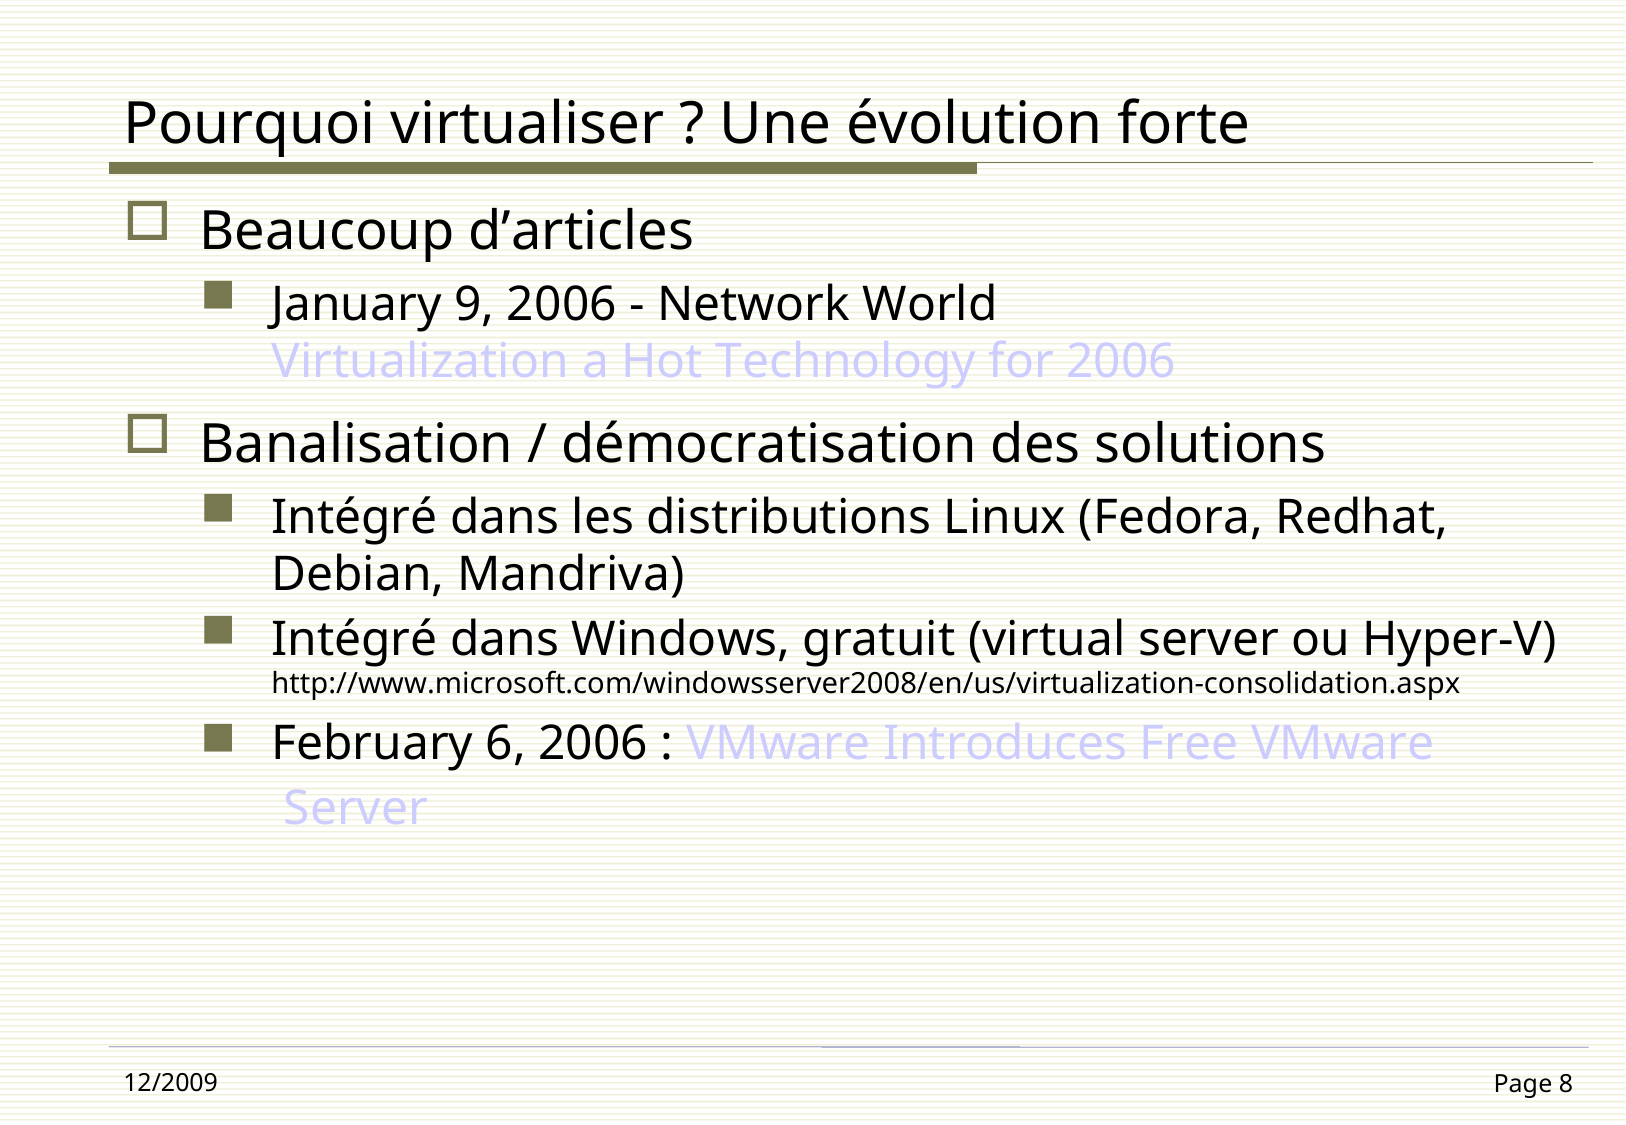

# Pourquoi virtualiser ? Une évolution forte
Beaucoup d’articles
January 9, 2006 - Network World
Virtualization a Hot Technology for 2006
Banalisation / démocratisation des solutions
Intégré dans les distributions Linux (Fedora, Redhat, Debian, Mandriva)‏
Intégré dans Windows, gratuit (virtual server ou Hyper-V)
http://www.microsoft.com/windowsserver2008/en/us/virtualization-consolidation.aspx
February 6, 2006 : VMware Introduces Free VMware Server
8